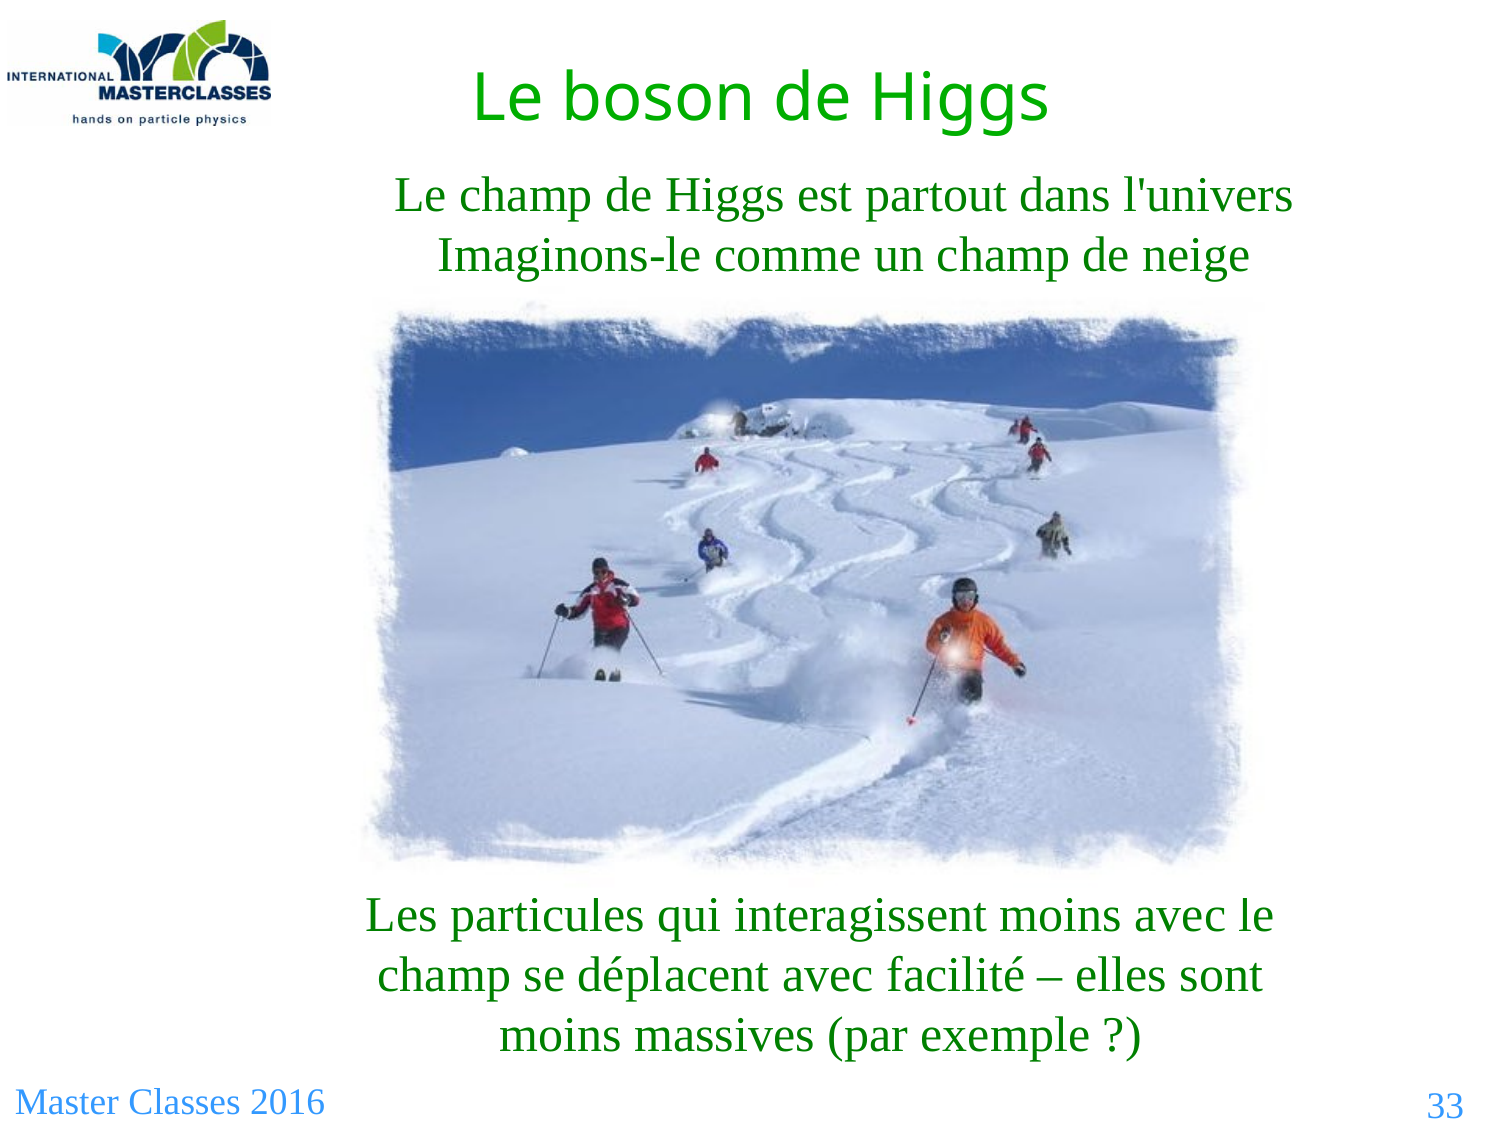

# Le boson de Higgs
Le champ de Higgs est partout dans l'univers
Imaginons-le comme un champ de neige
Les particules qui interagissent moins avec le champ se déplacent avec facilité – elles sont moins massives (par exemple ?)
Master Classes 2016
33